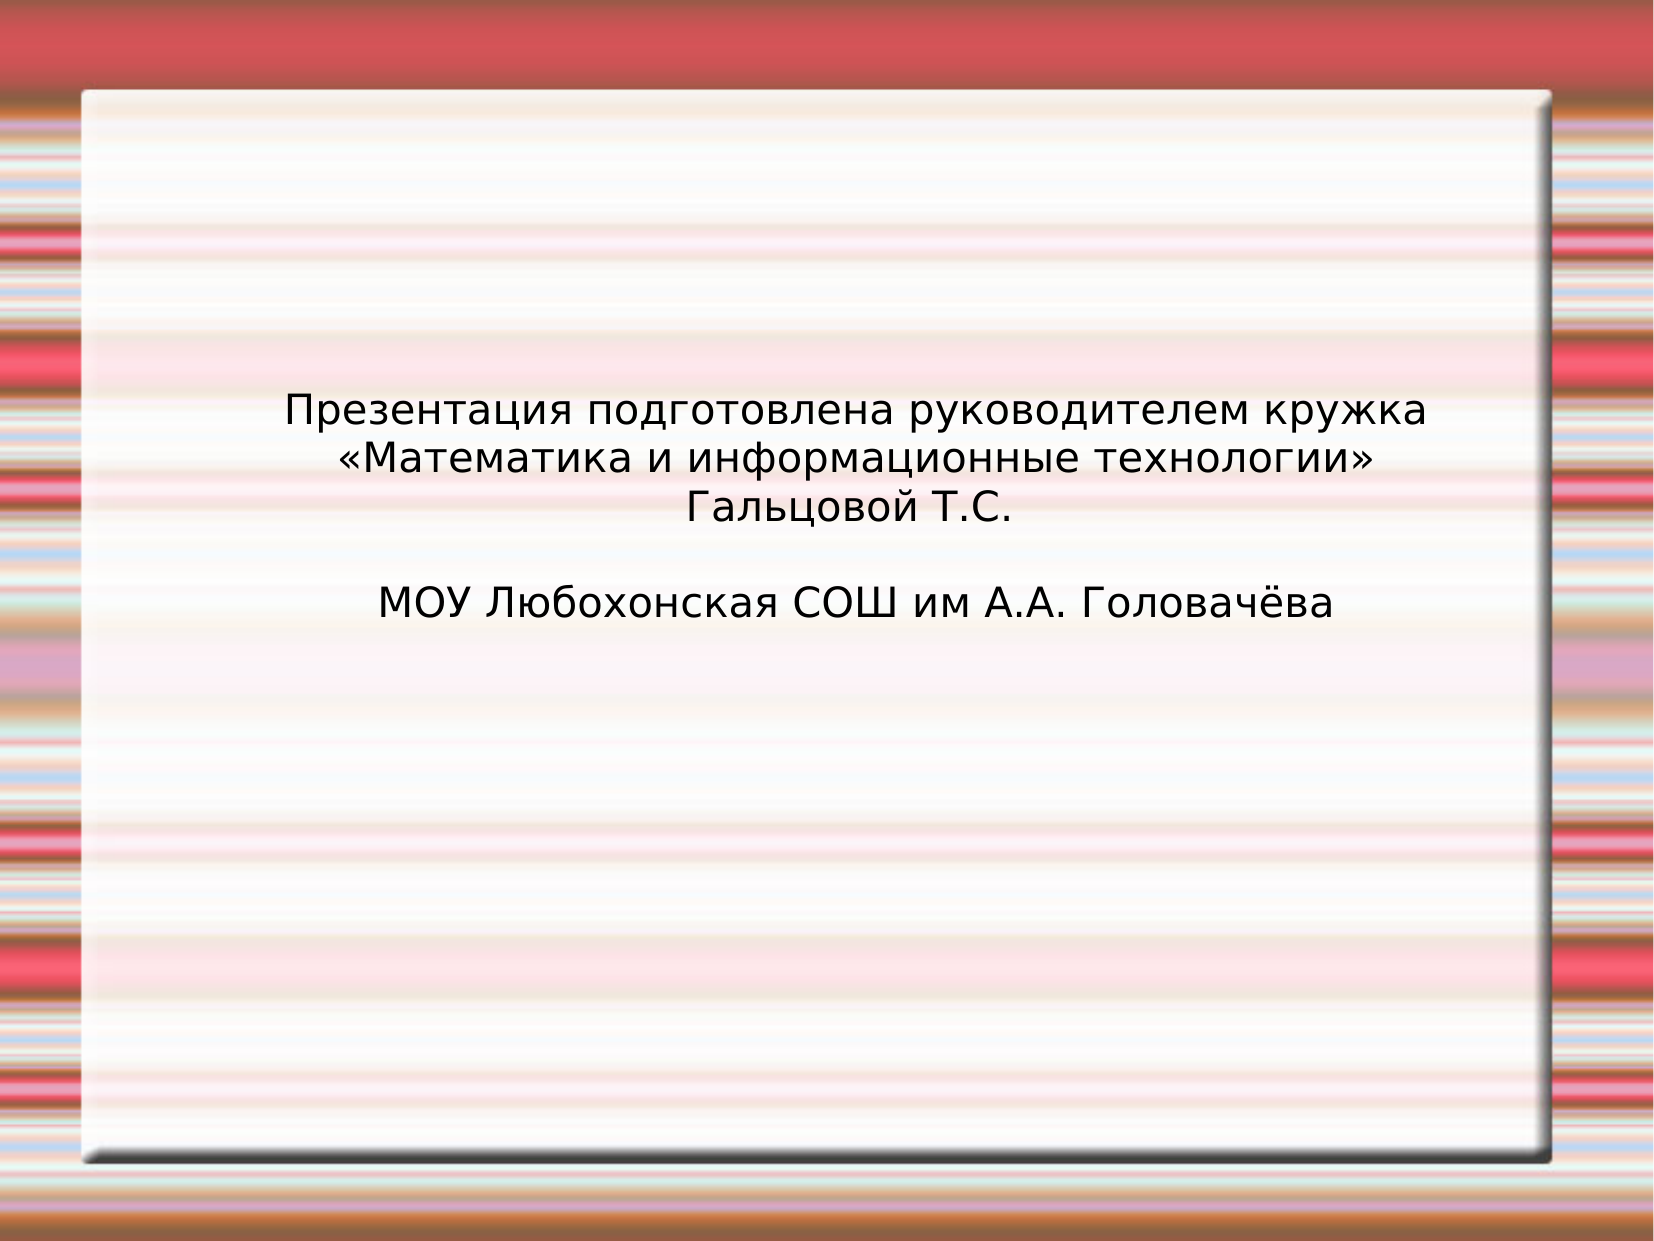

Презентация подготовлена руководителем кружка «Математика и информационные технологии»
Гальцовой Т.С.
МОУ Любохонская СОШ им А.А. Головачёва